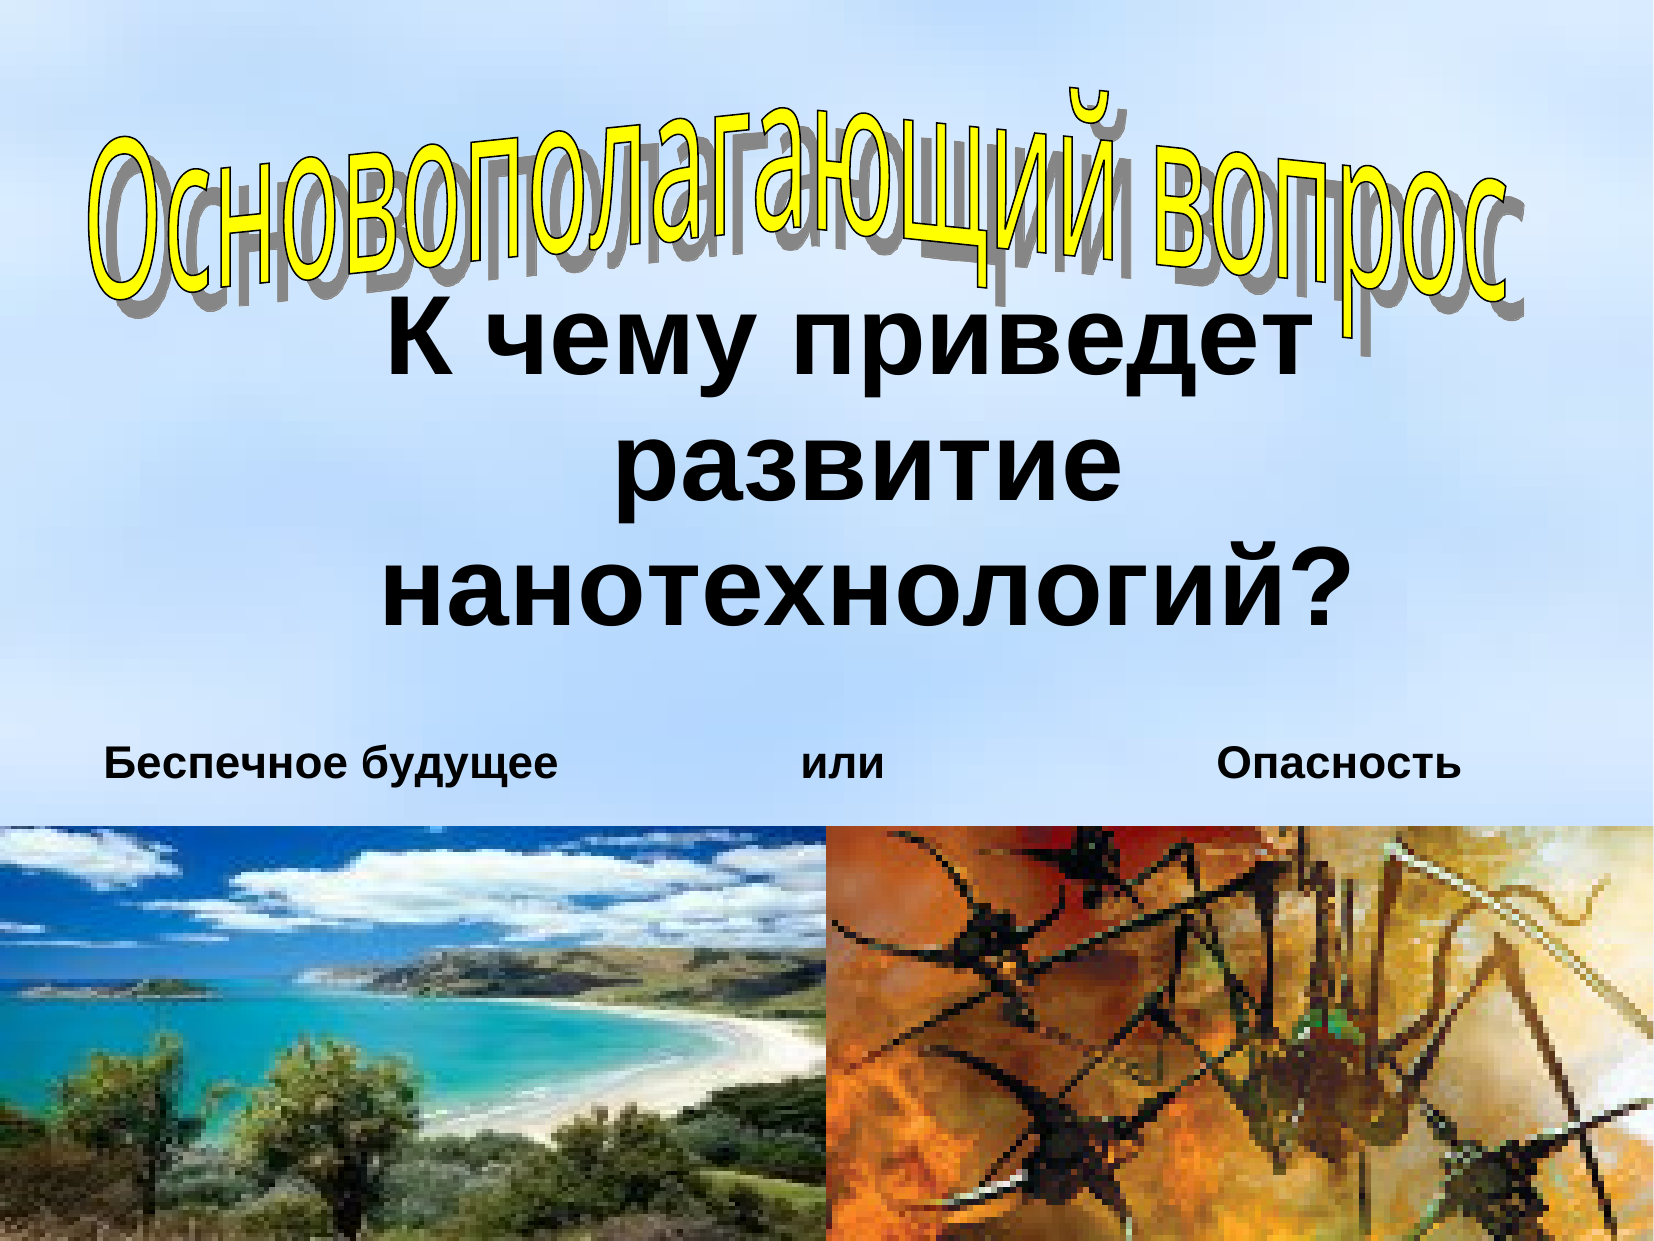

#
К чему приведет развитие нанотехнологий?
Основополагающий вопрос
Беспечное будущее или Опасность